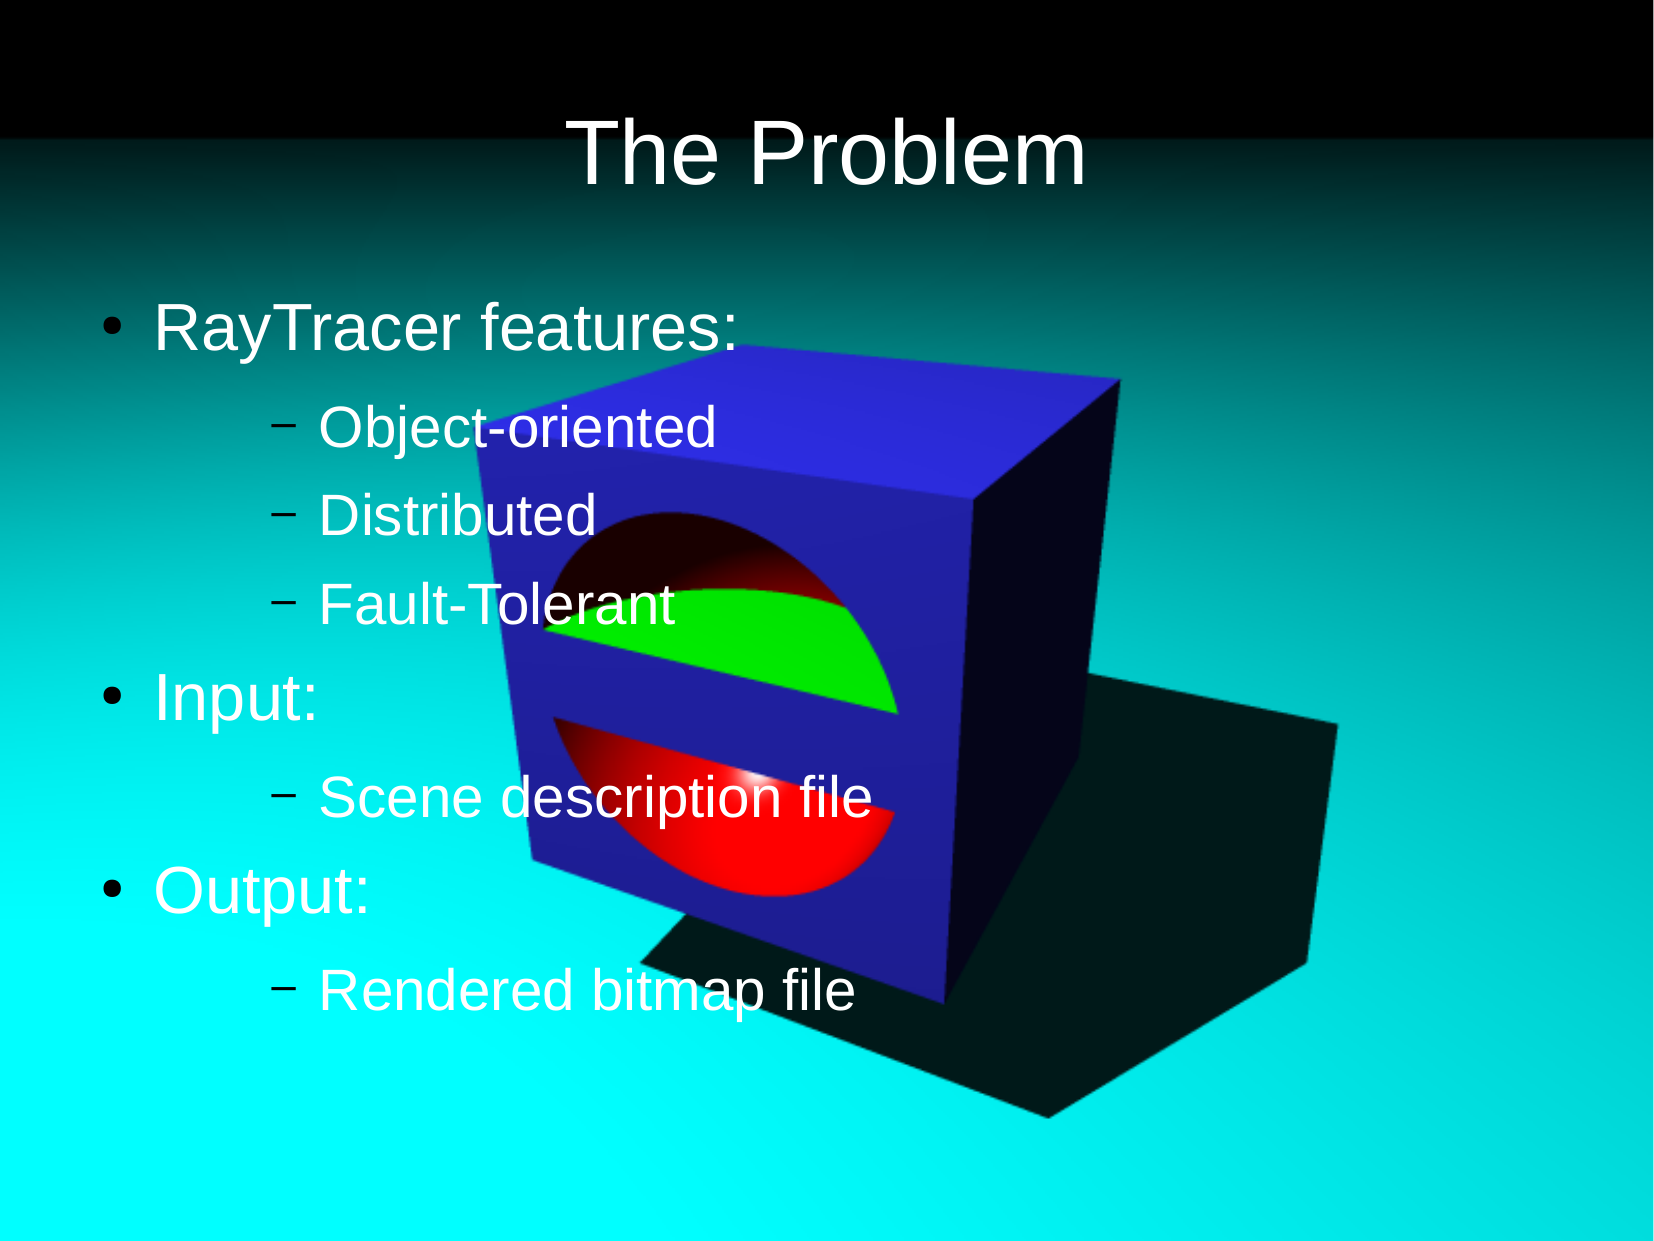

# The Problem
RayTracer features:
Object-oriented
Distributed
Fault-Tolerant
Input:
Scene description file
Output:
Rendered bitmap file